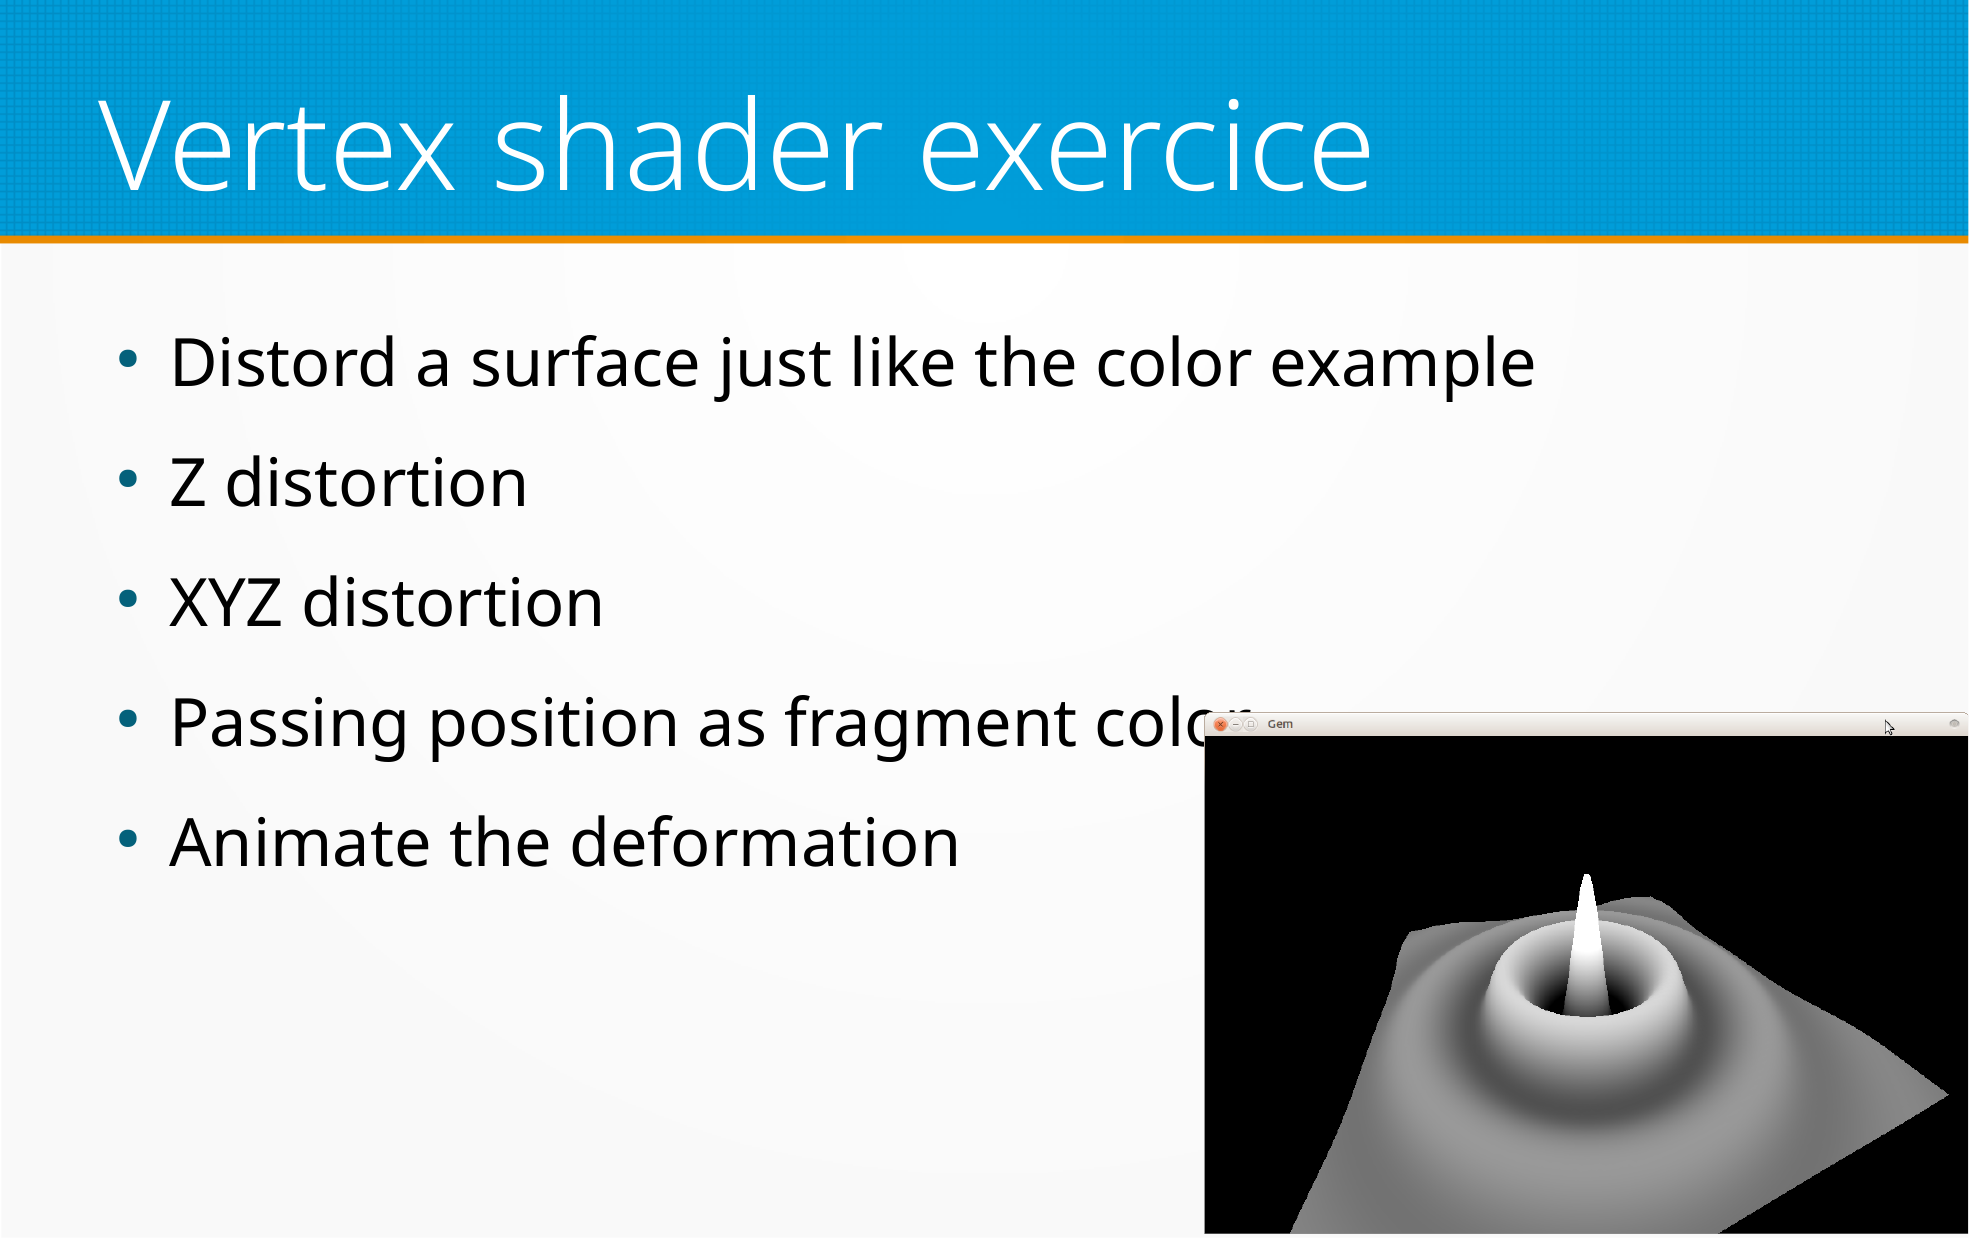

# Vertex shader exercice
Distord a surface just like the color example
Z distortion
XYZ distortion
Passing position as fragment color
Animate the deformation